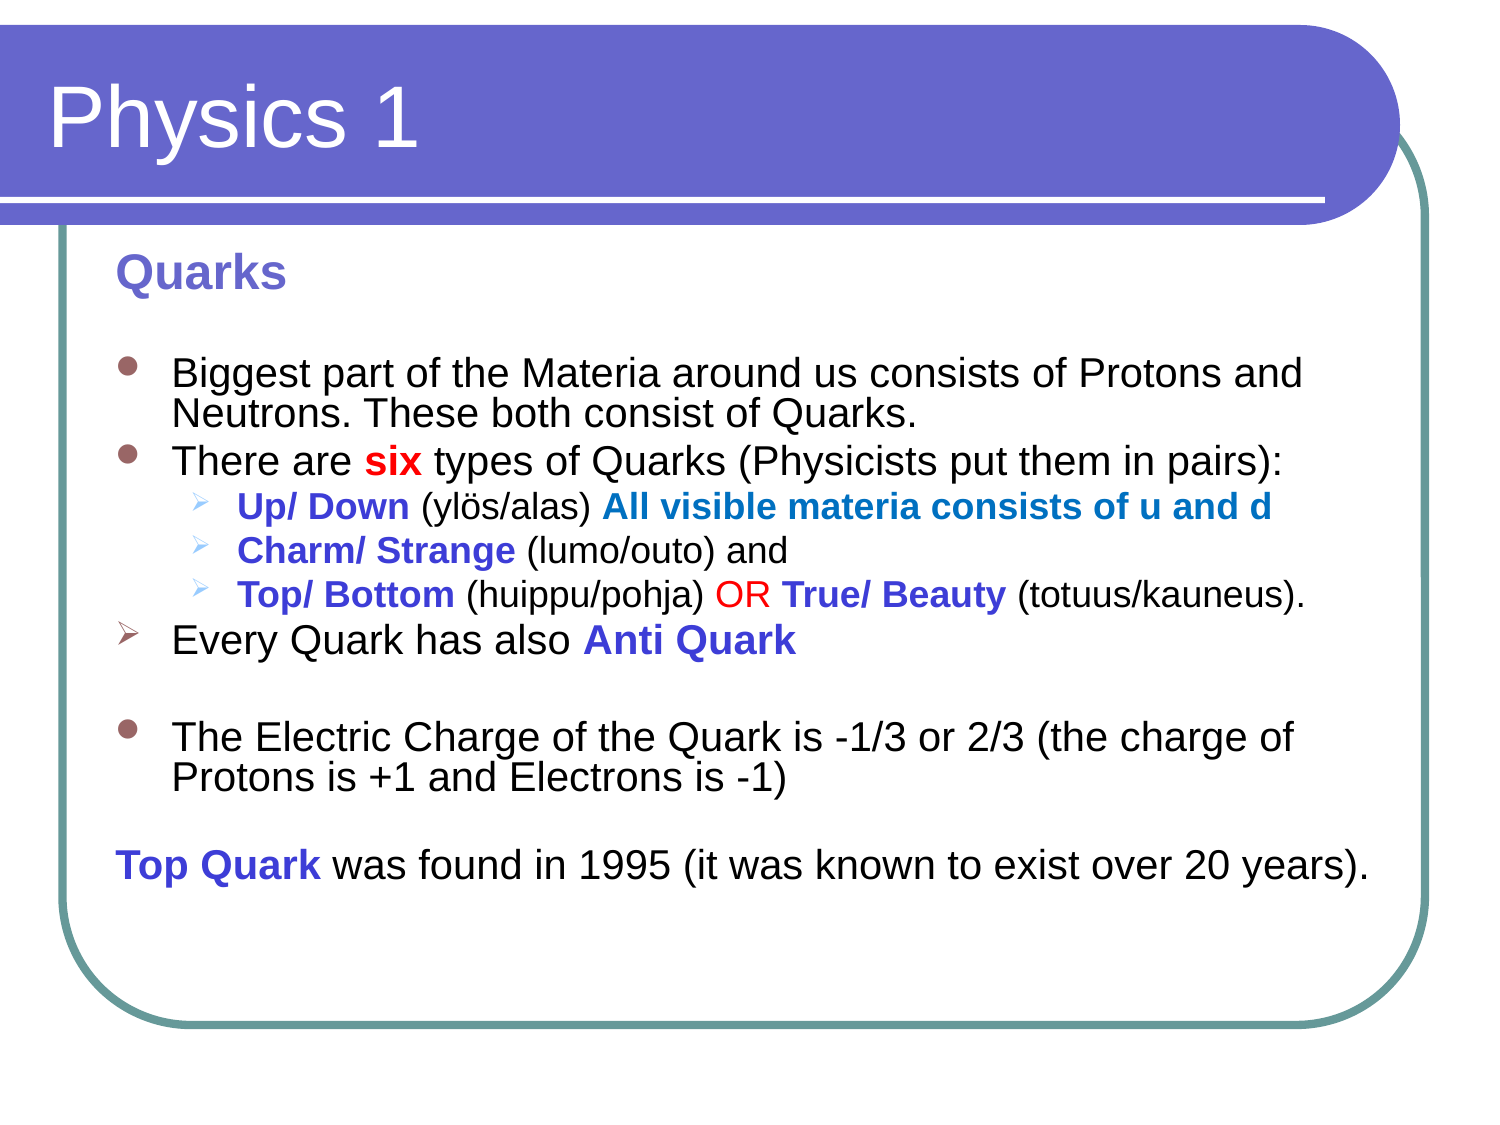

# Physics 1
Quarks
Biggest part of the Materia around us consists of Protons and Neutrons. These both consist of Quarks.
There are six types of Quarks (Physicists put them in pairs):
Up/ Down (ylös/alas) All visible materia consists of u and d
Charm/ Strange (lumo/outo) and
Top/ Bottom (huippu/pohja) OR True/ Beauty (totuus/kauneus).
Every Quark has also Anti Quark
The Electric Charge of the Quark is -1/3 or 2/3 (the charge of Protons is +1 and Electrons is -1)
Top Quark was found in 1995 (it was known to exist over 20 years).